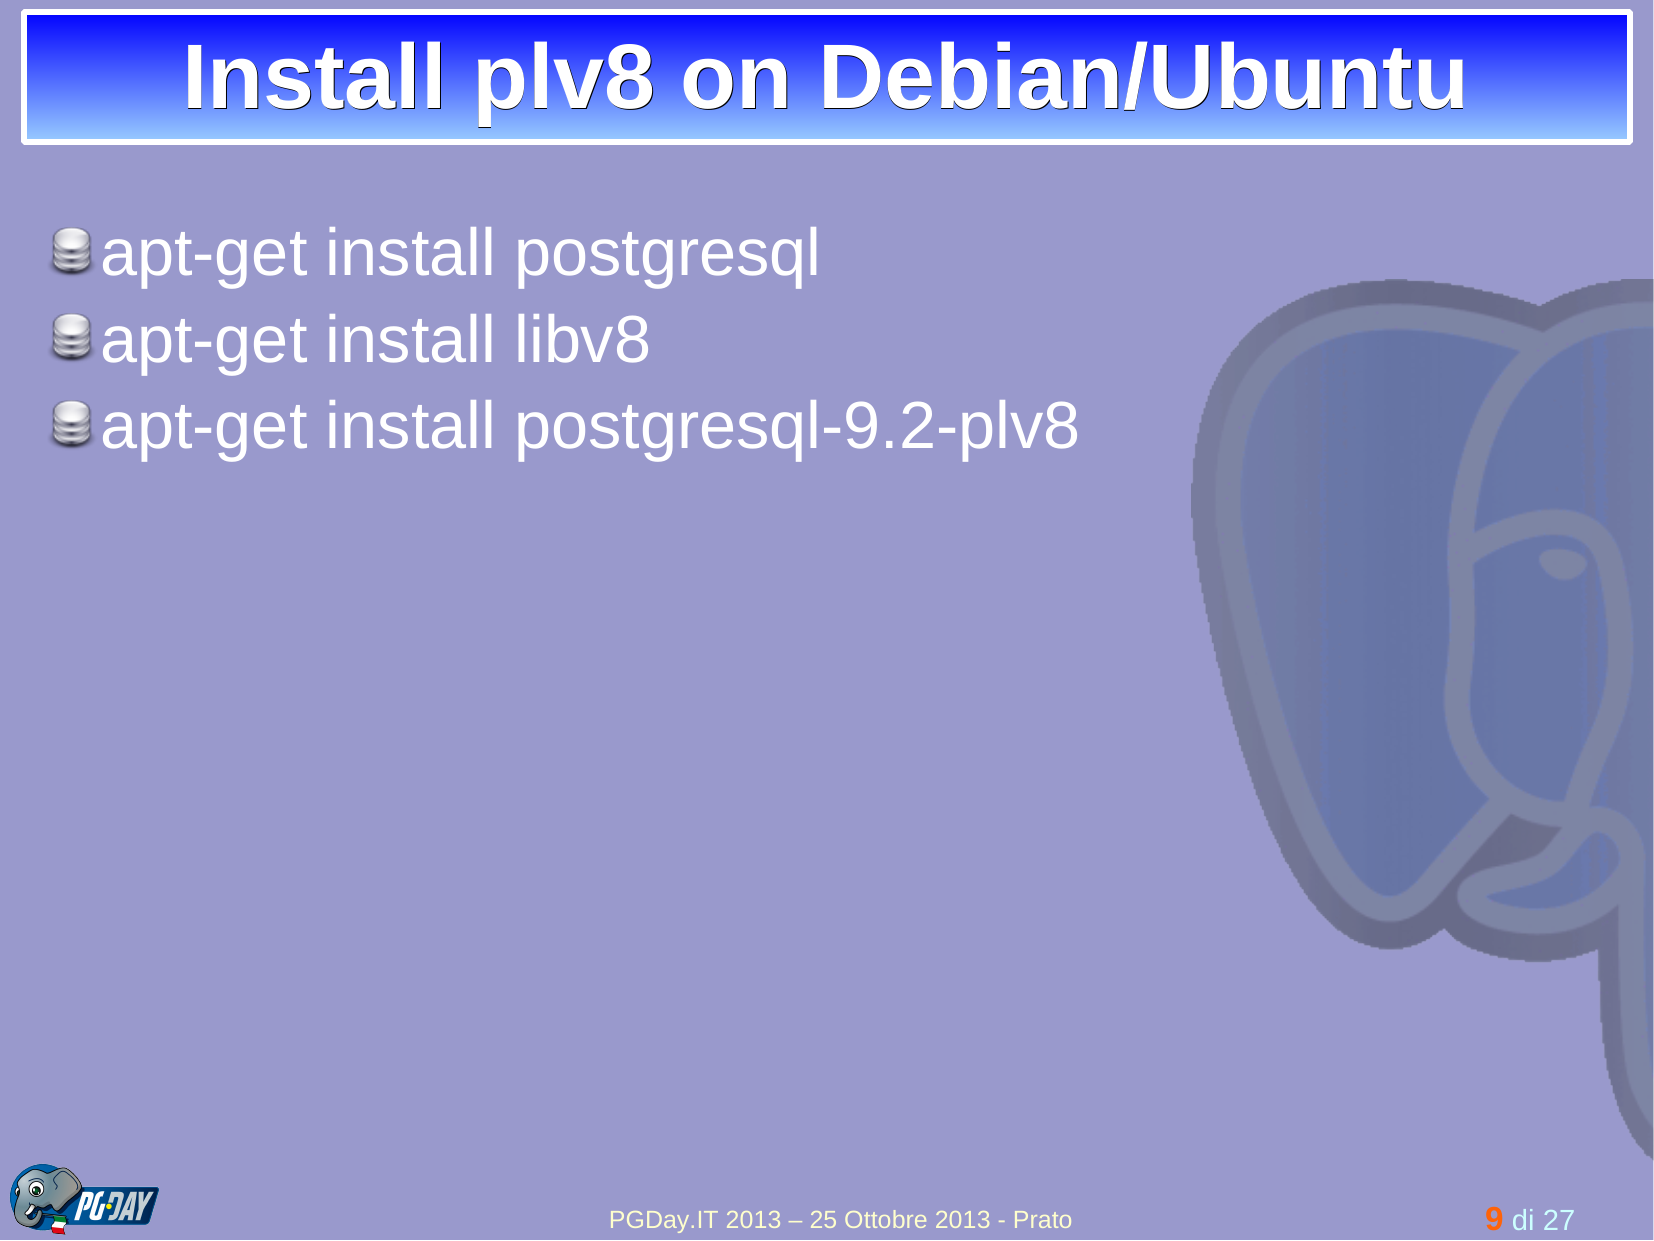

# Install plv8 on Debian/Ubuntu
apt-get install postgresql
apt-get install libv8
apt-get install postgresql-9.2-plv8